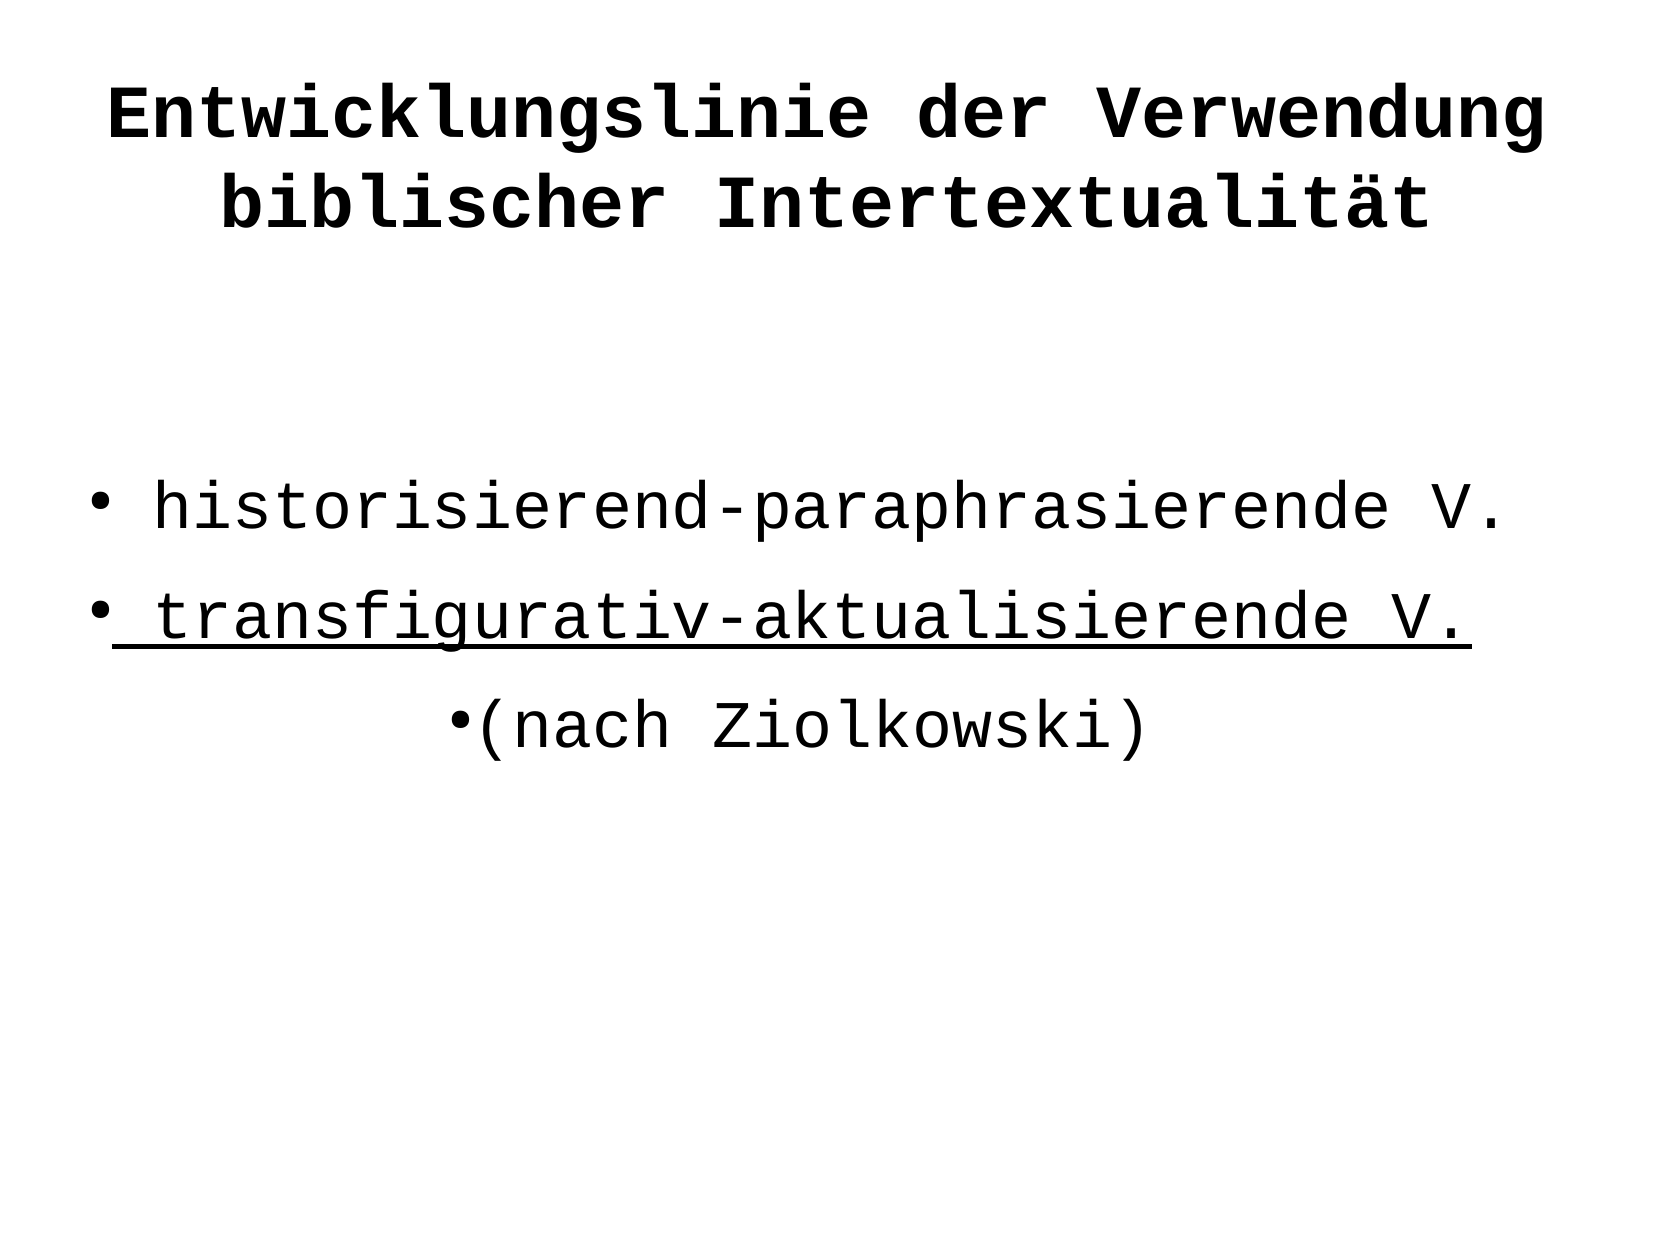

# Entwicklungslinie der Verwendung biblischer Intertextualität
 historisierend-paraphrasierende V.
 transfigurativ-aktualisierende V.
(nach Ziolkowski)